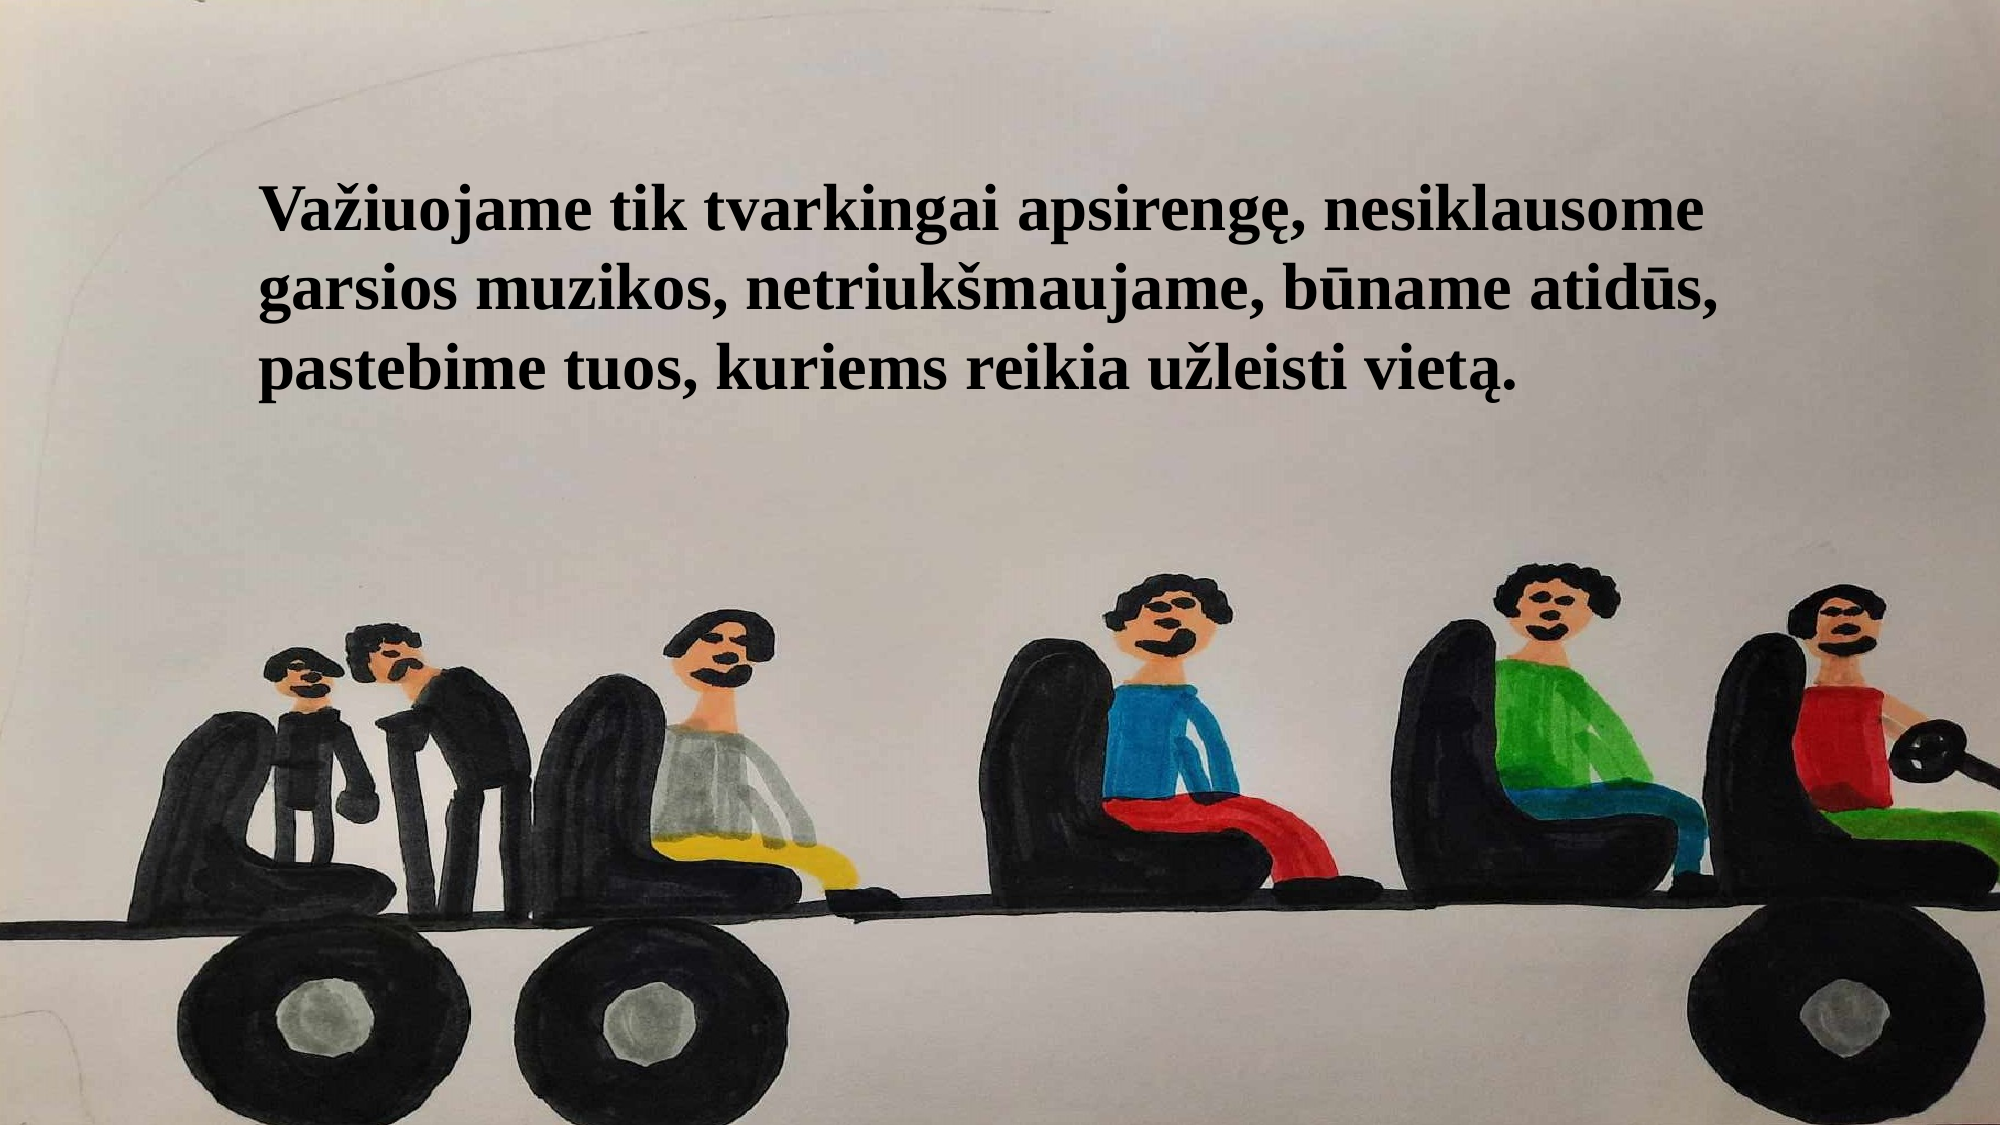

#
Važiuojame tik tvarkingai apsirengę, nesiklausome garsios muzikos, netriukšmaujame, būname atidūs, pastebime tuos, kuriems reikia užleisti vietą.